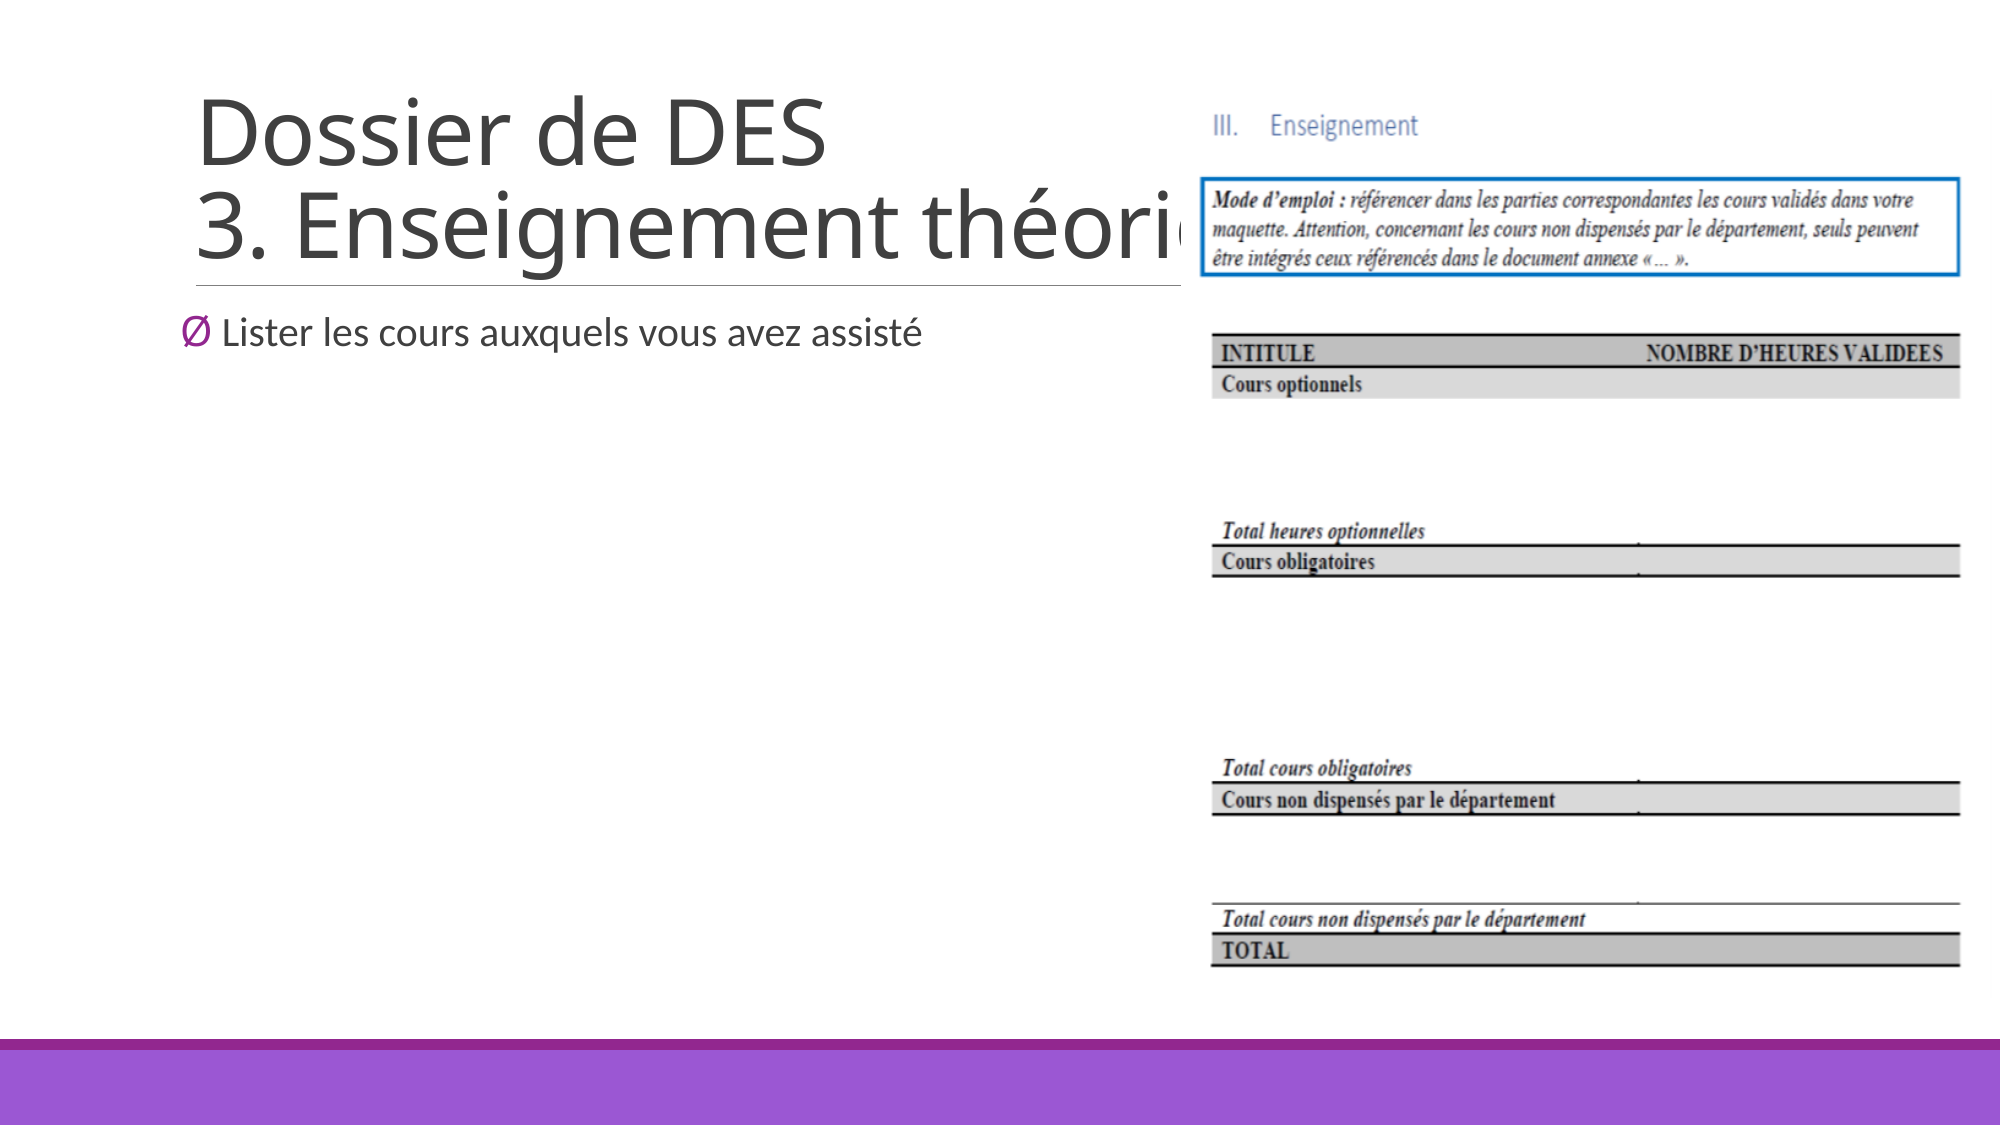

# Dossier de DES 3. Enseignement théorique
 Lister les cours auxquels vous avez assisté